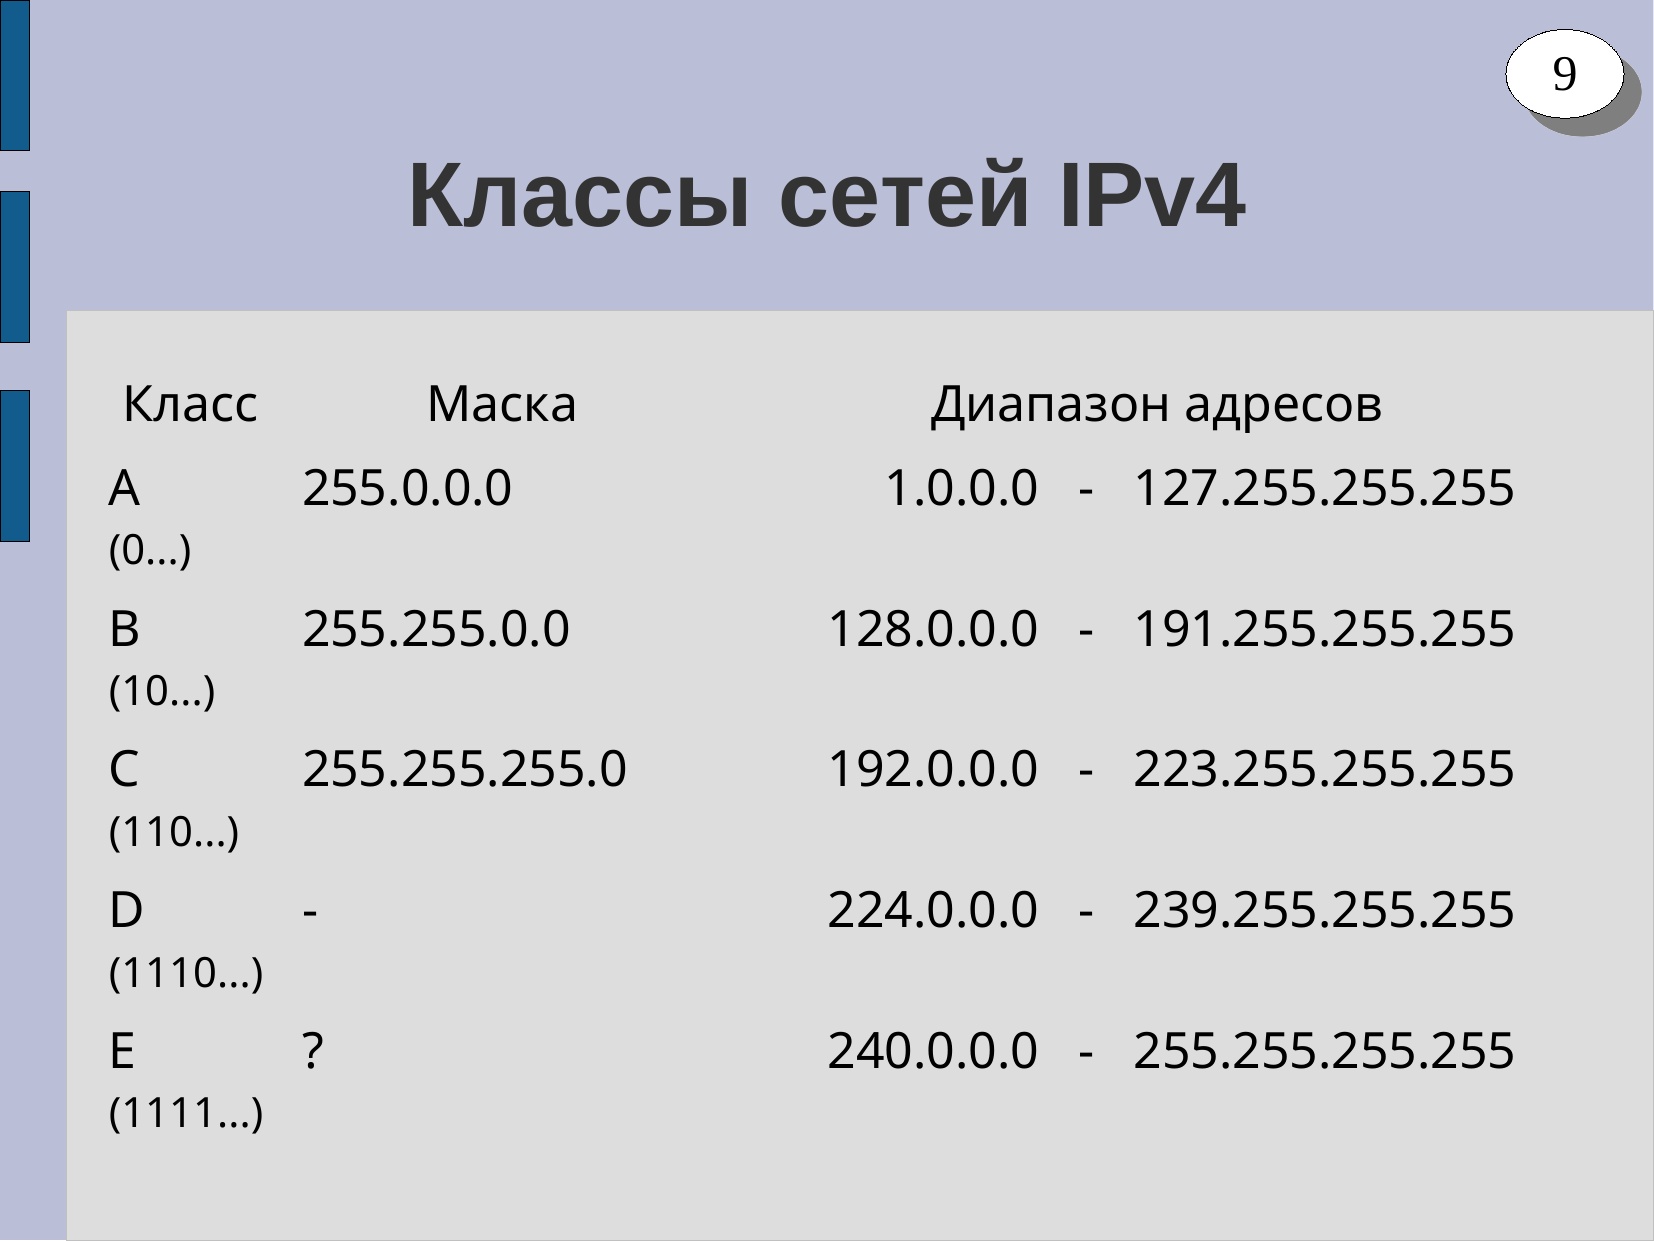

9
# Классы сетей IPv4
| Класс | Маска | Диапазон адресов | | |
| --- | --- | --- | --- | --- |
| A (0...) | 255.0.0.0 | 1.0.0.0 | - | 127.255.255.255 |
| B (10...) | 255.255.0.0 | 128.0.0.0 | - | 191.255.255.255 |
| C (110...) | 255.255.255.0 | 192.0.0.0 | - | 223.255.255.255 |
| D (1110...) | - | 224.0.0.0 | - | 239.255.255.255 |
| E (1111...) | ? | 240.0.0.0 | - | 255.255.255.255 |